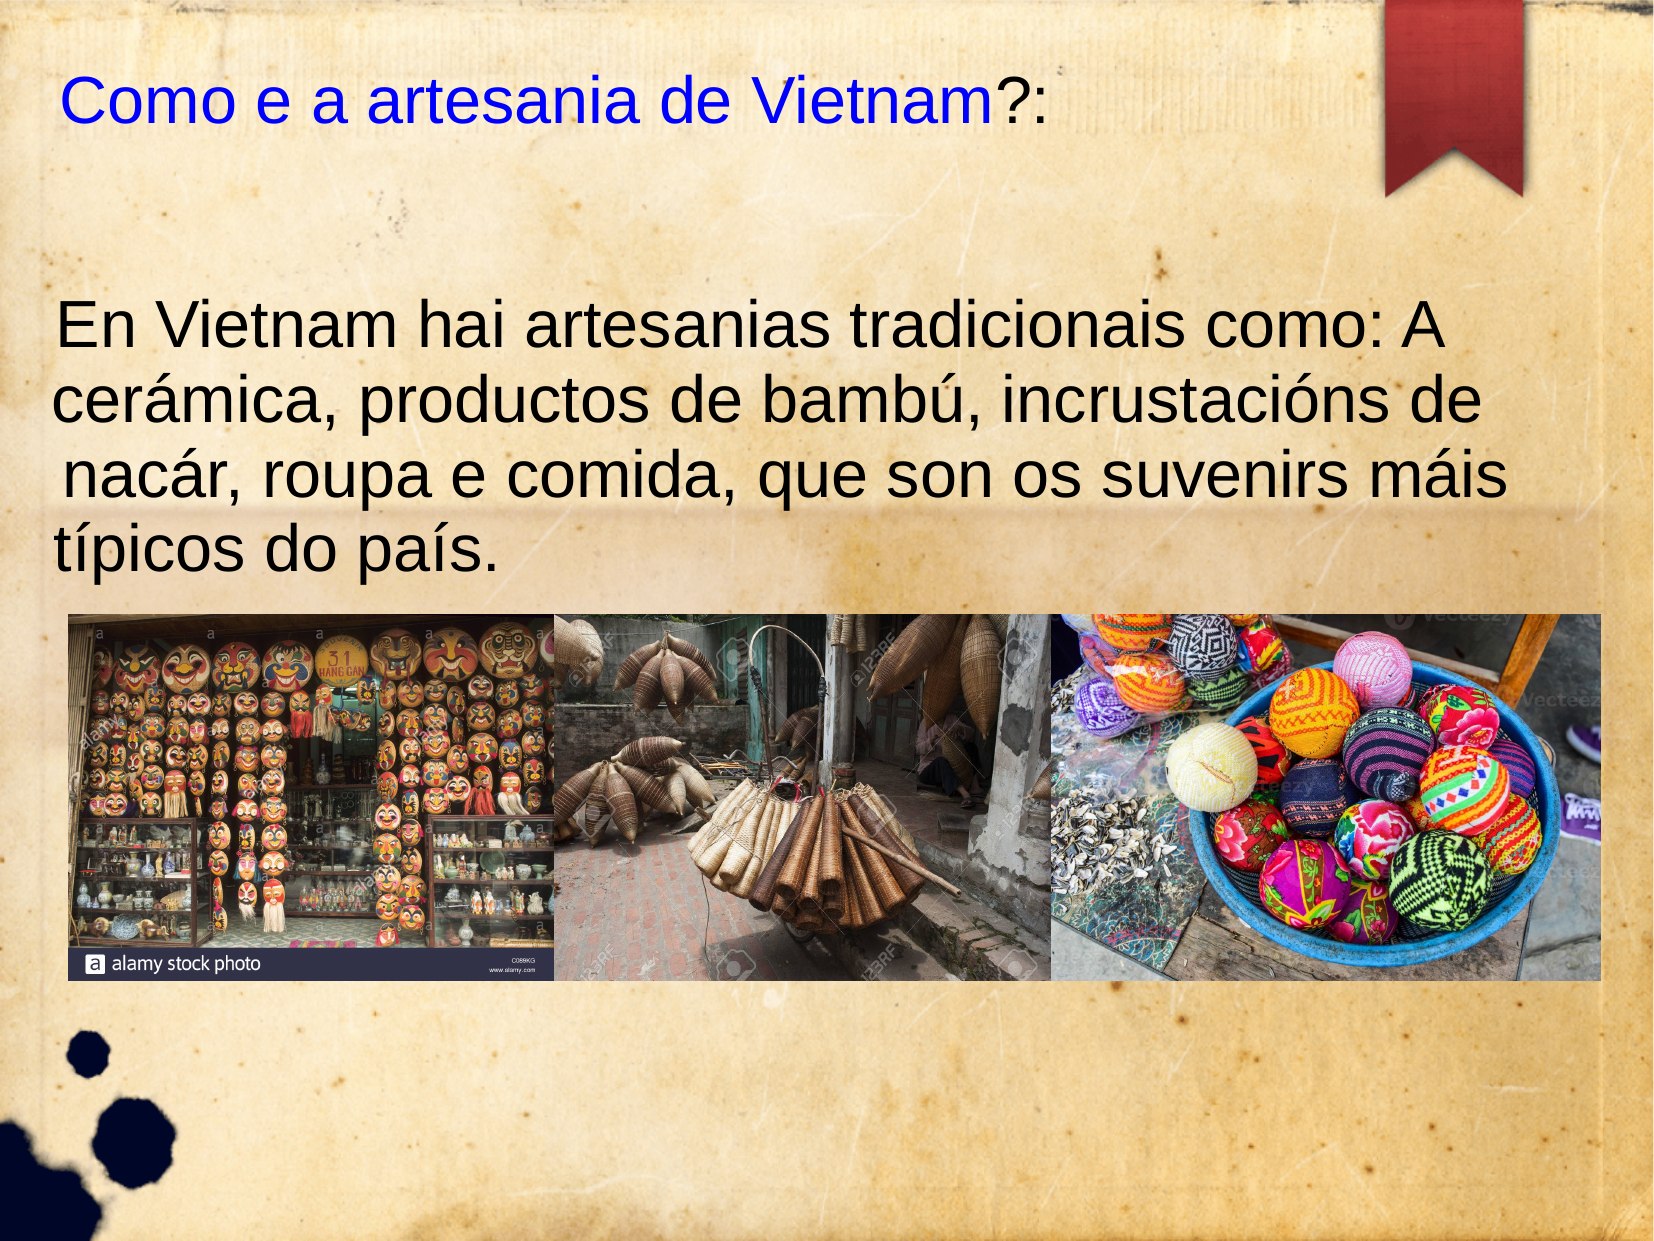

# Como e a artesania de Vietnam?:
En Vietnam hai artesanias tradicionais como: A cerámica, productos de bambú, incrustacións de nacár, roupa e comida, que son os suvenirs máis típicos do país.